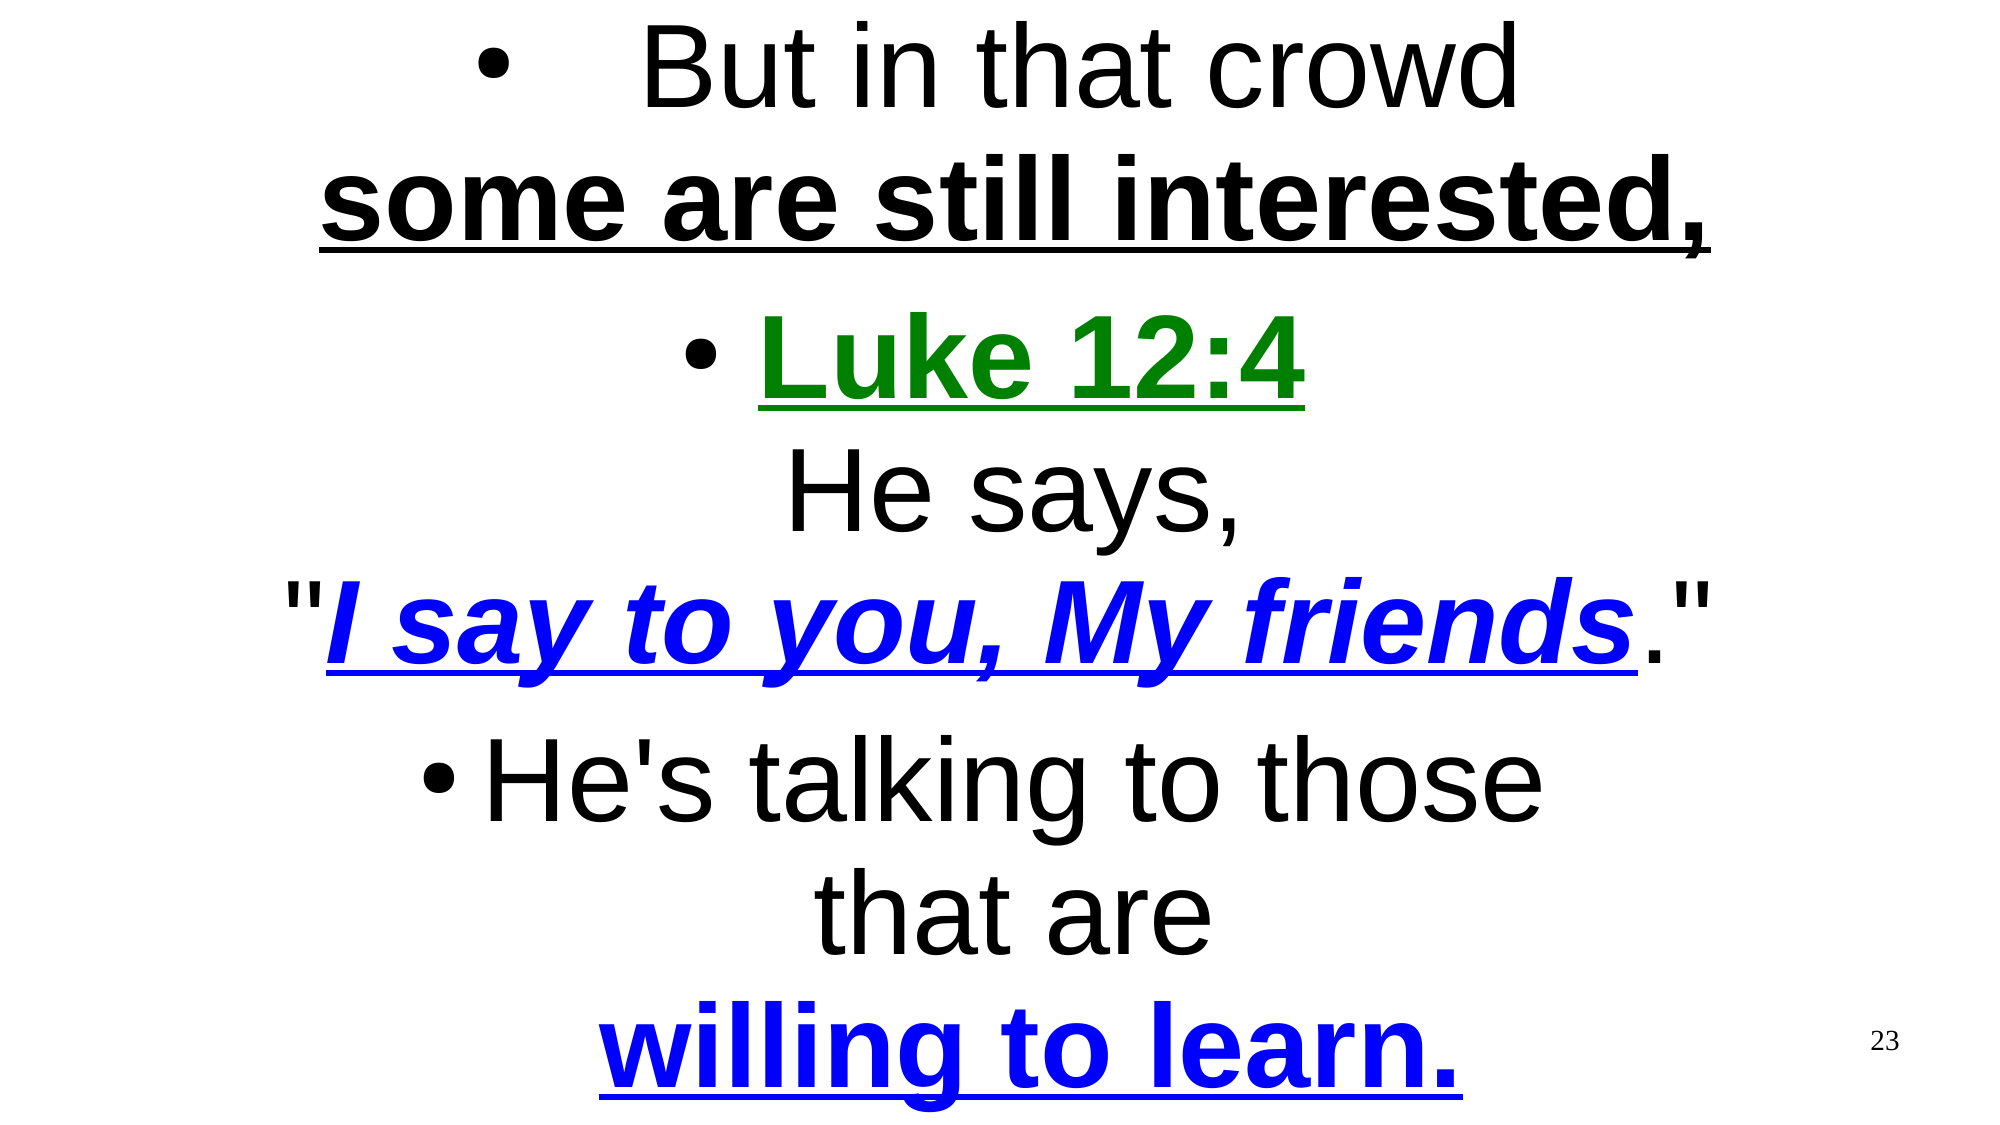

# But in that crowd some are still interested,
Luke 12:4
He says,
"I say to you, My friends."
He's talking to those
that are
willing to learn.
23